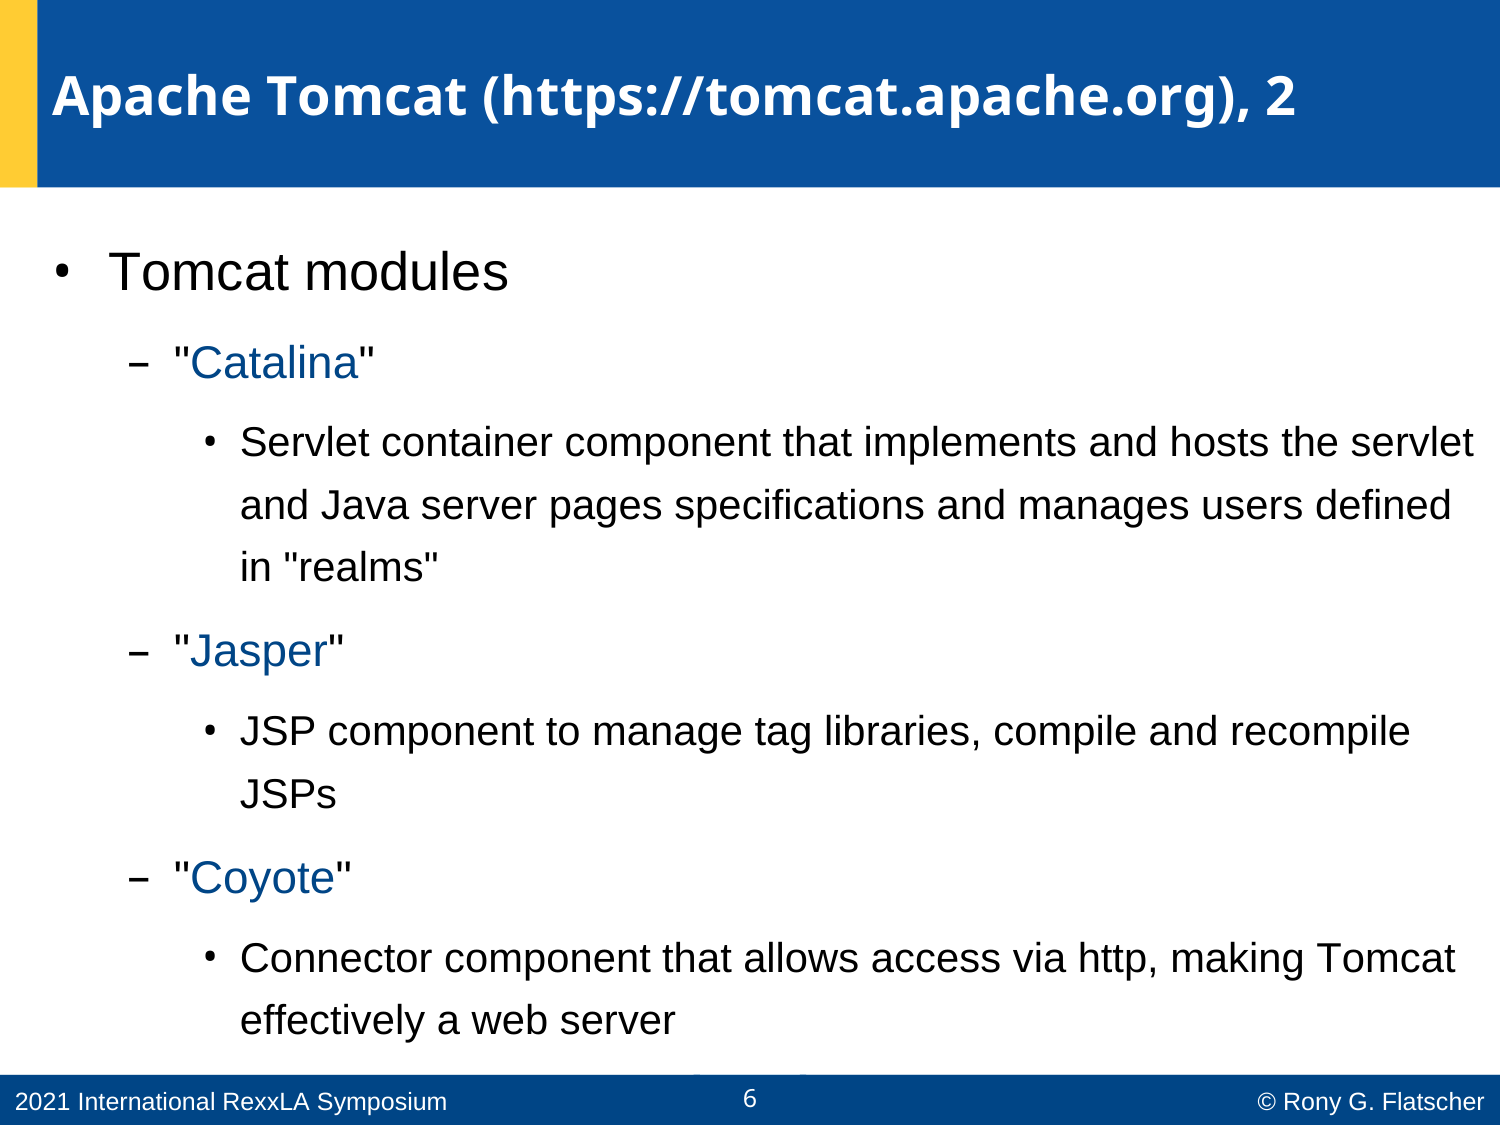

# Apache Tomcat (https://tomcat.apache.org), 2
Tomcat modules
"Catalina"
Servlet container component that implements and hosts the servlet and Java server pages specifications and manages users defined in "realms"
"Jasper"
JSP component to manage tag libraries, compile and recompile JSPs
"Coyote"
Connector component that allows access via http, making Tomcat effectively a web server